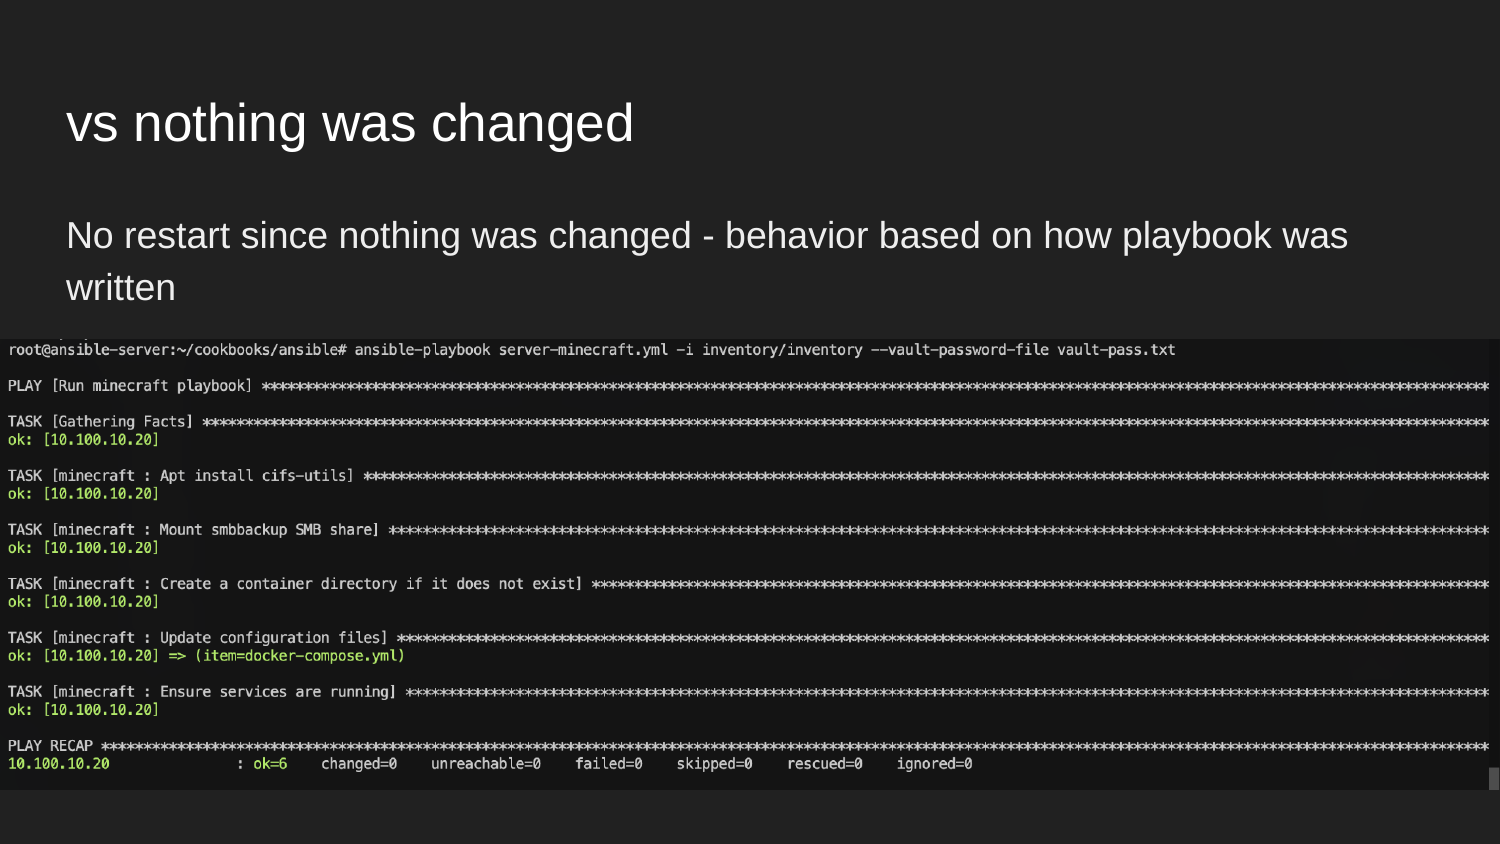

# vs nothing was changed
No restart since nothing was changed - behavior based on how playbook was written